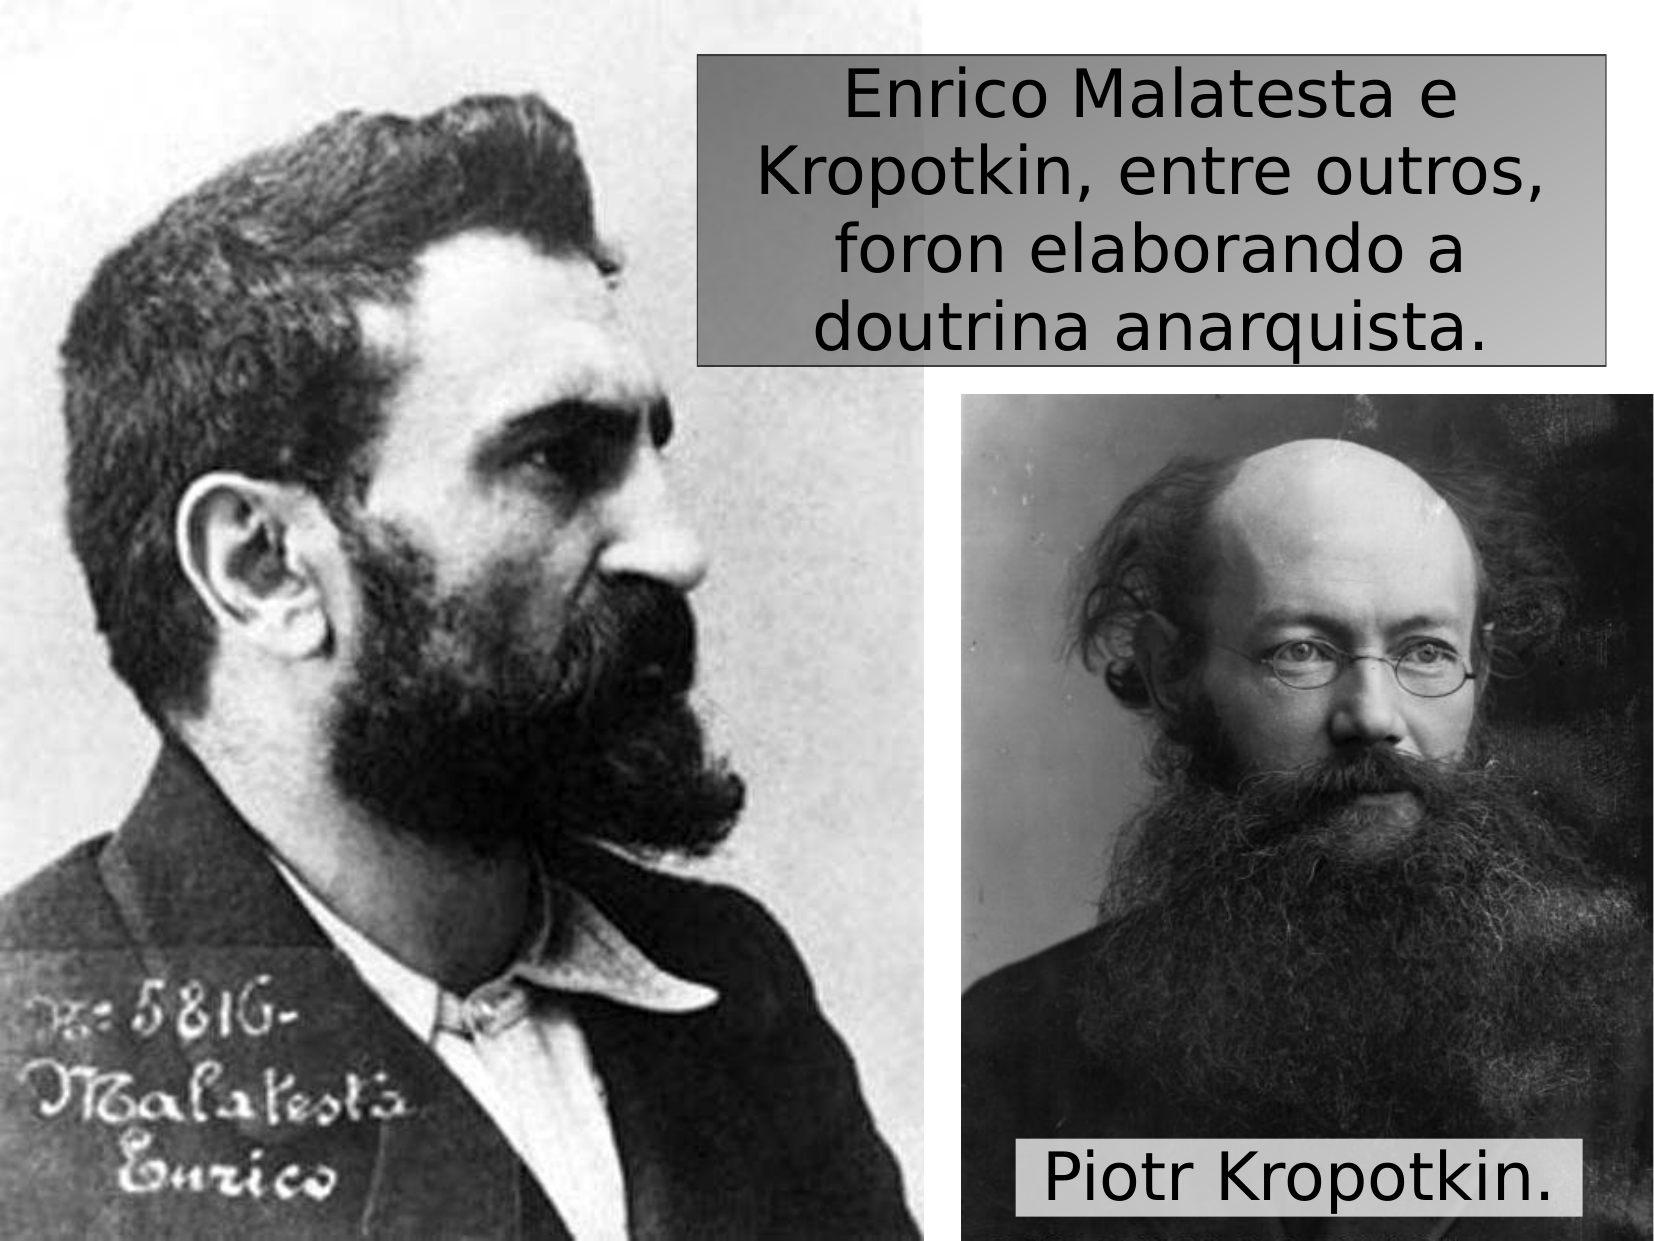

Enrico Malatesta e Kropotkin, entre outros, foron elaborando a doutrina anarquista.
# Piotr Kropotkin.